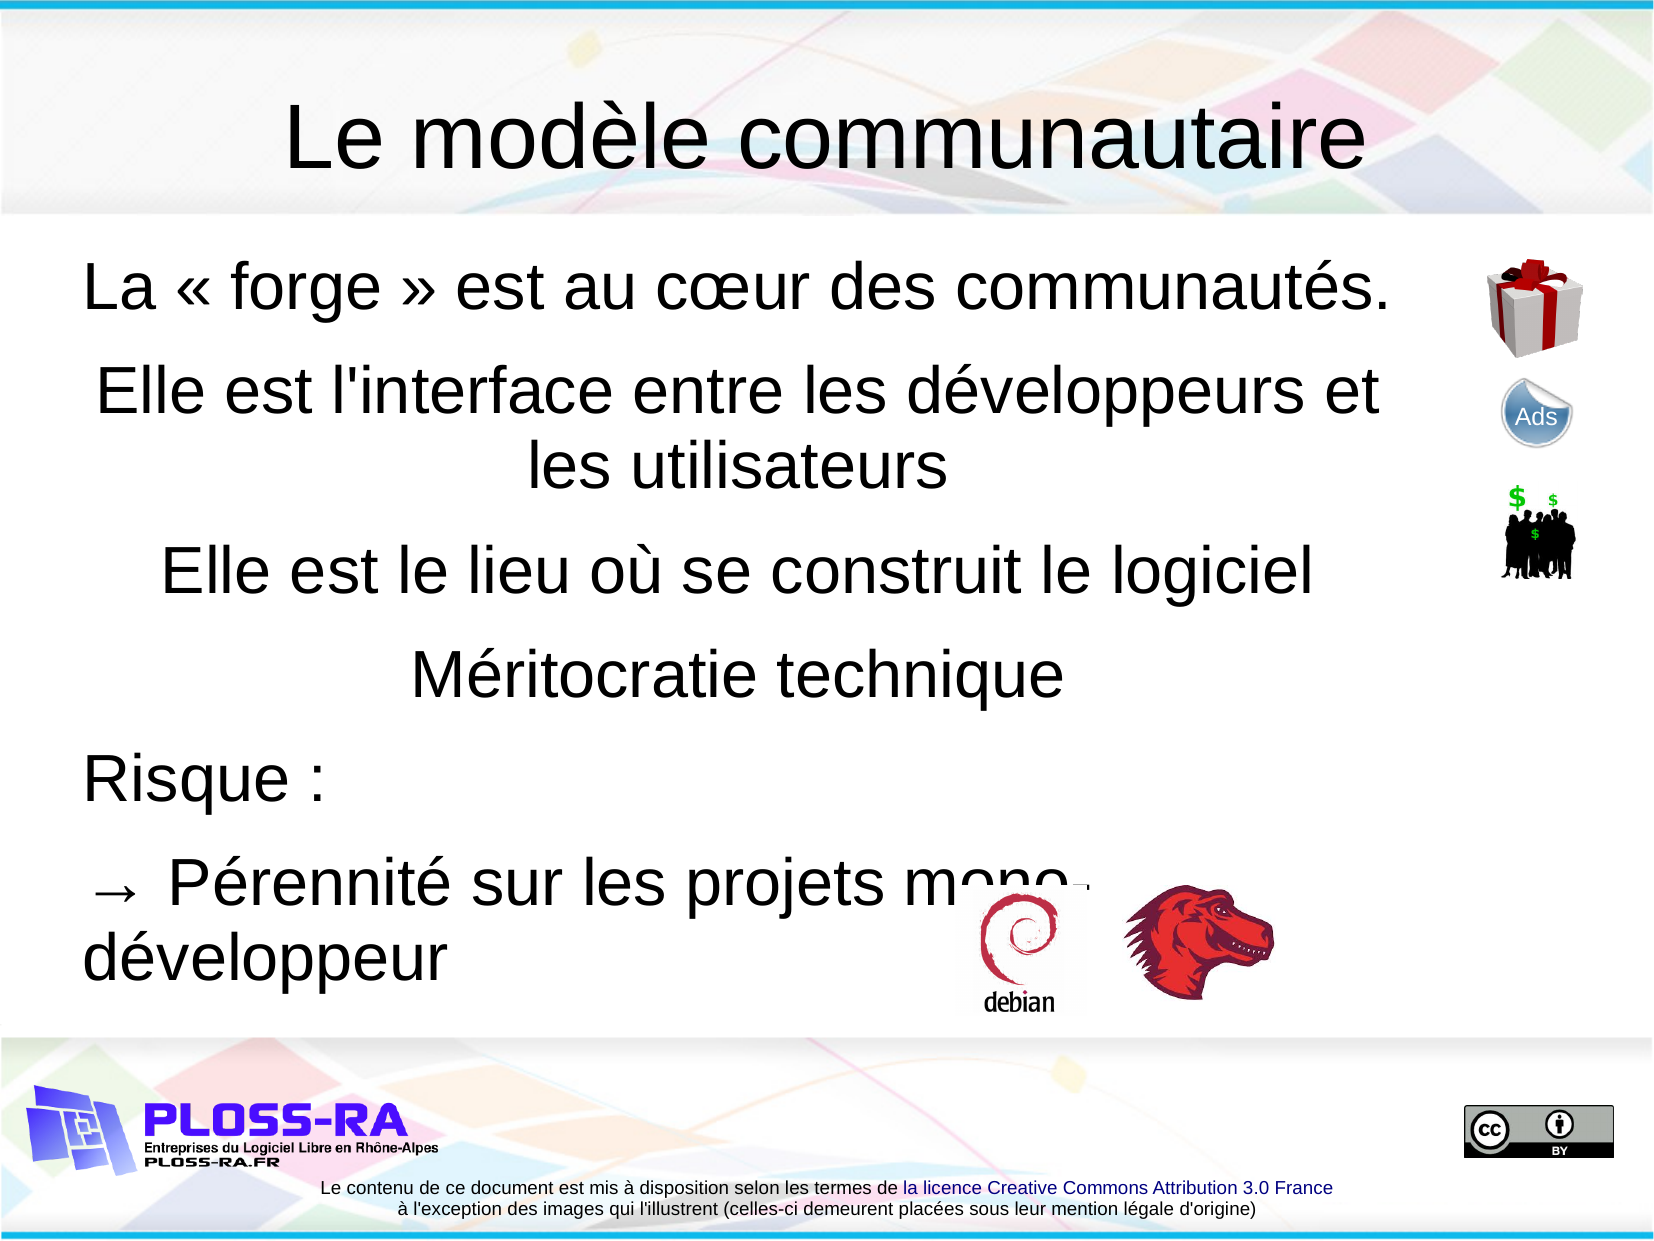

# Le modèle communautaire
La « forge » est au cœur des communautés.
Elle est l'interface entre les développeurs et les utilisateurs
Elle est le lieu où se construit le logiciel
Méritocratie technique
Risque :
→ Pérennité sur les projets mono-développeur
Ads